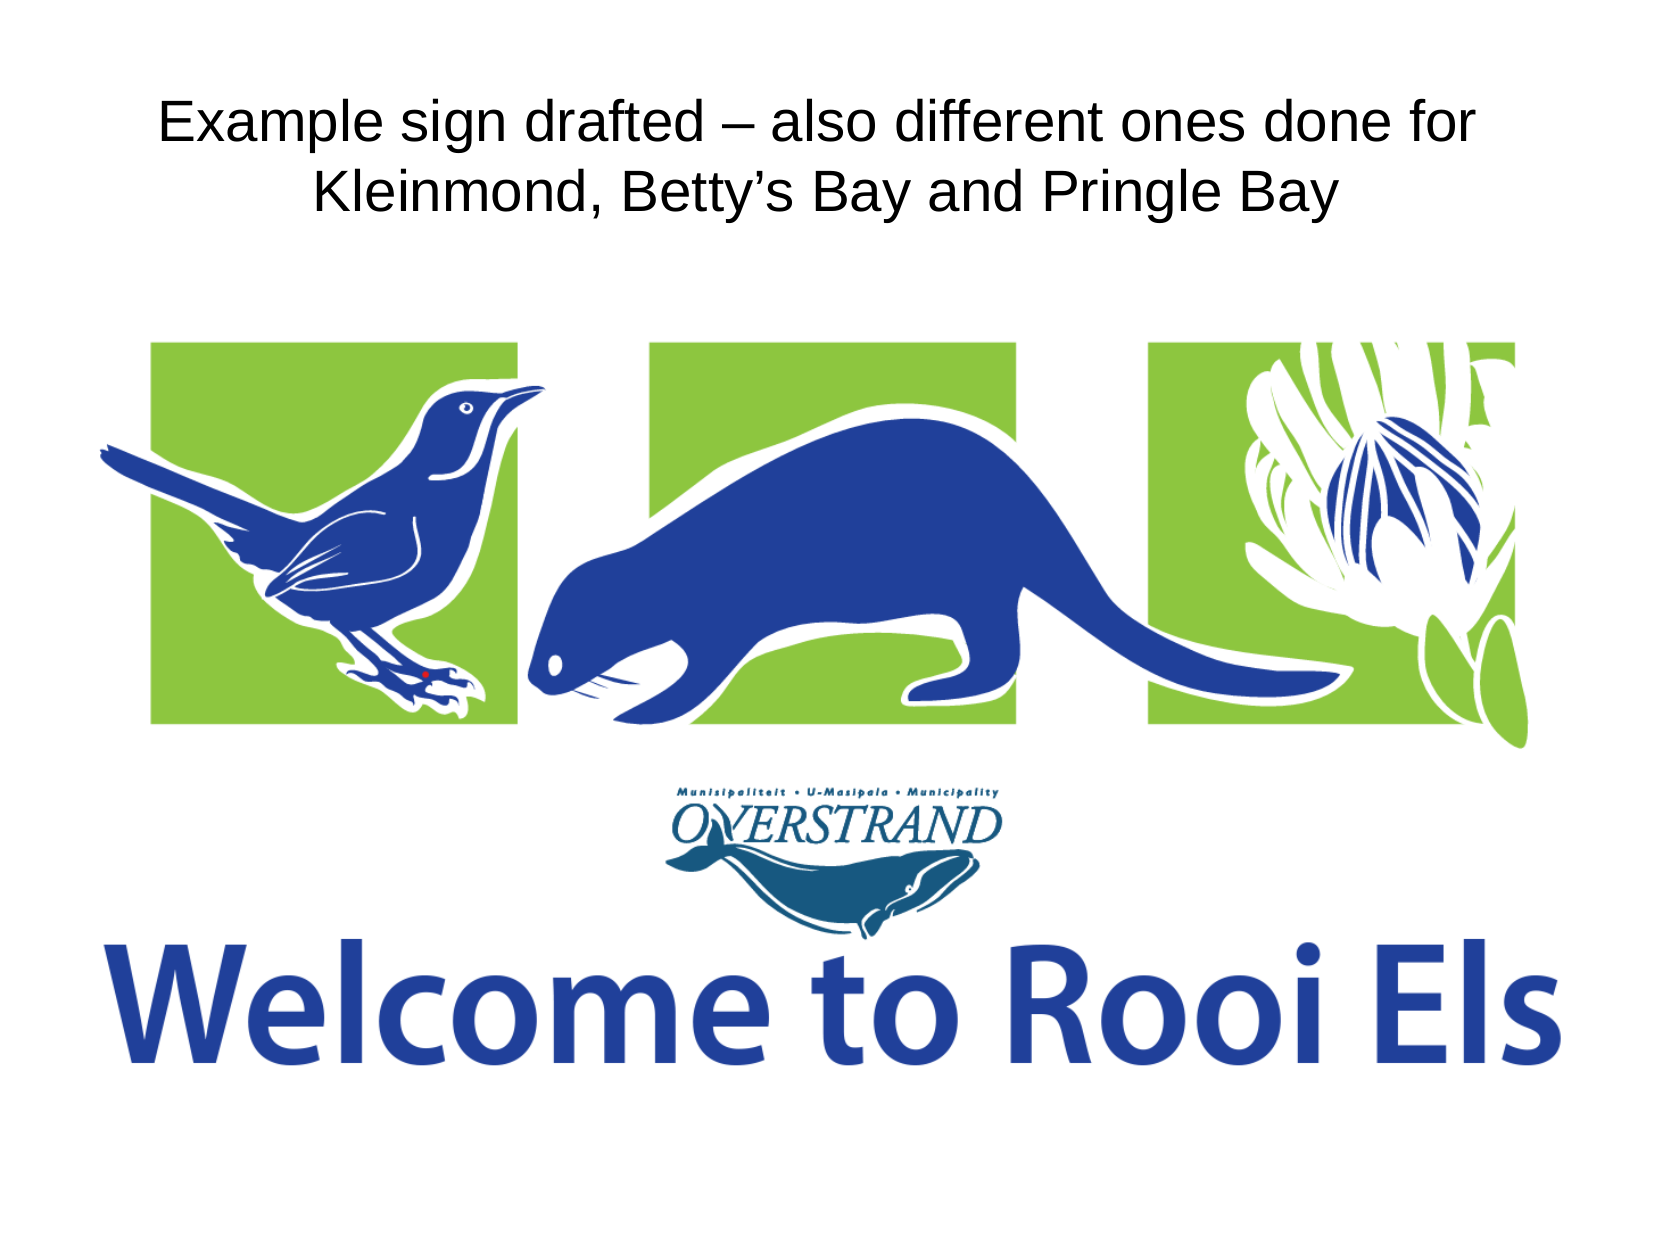

# Example sign drafted – also different ones done for Kleinmond, Betty’s Bay and Pringle Bay